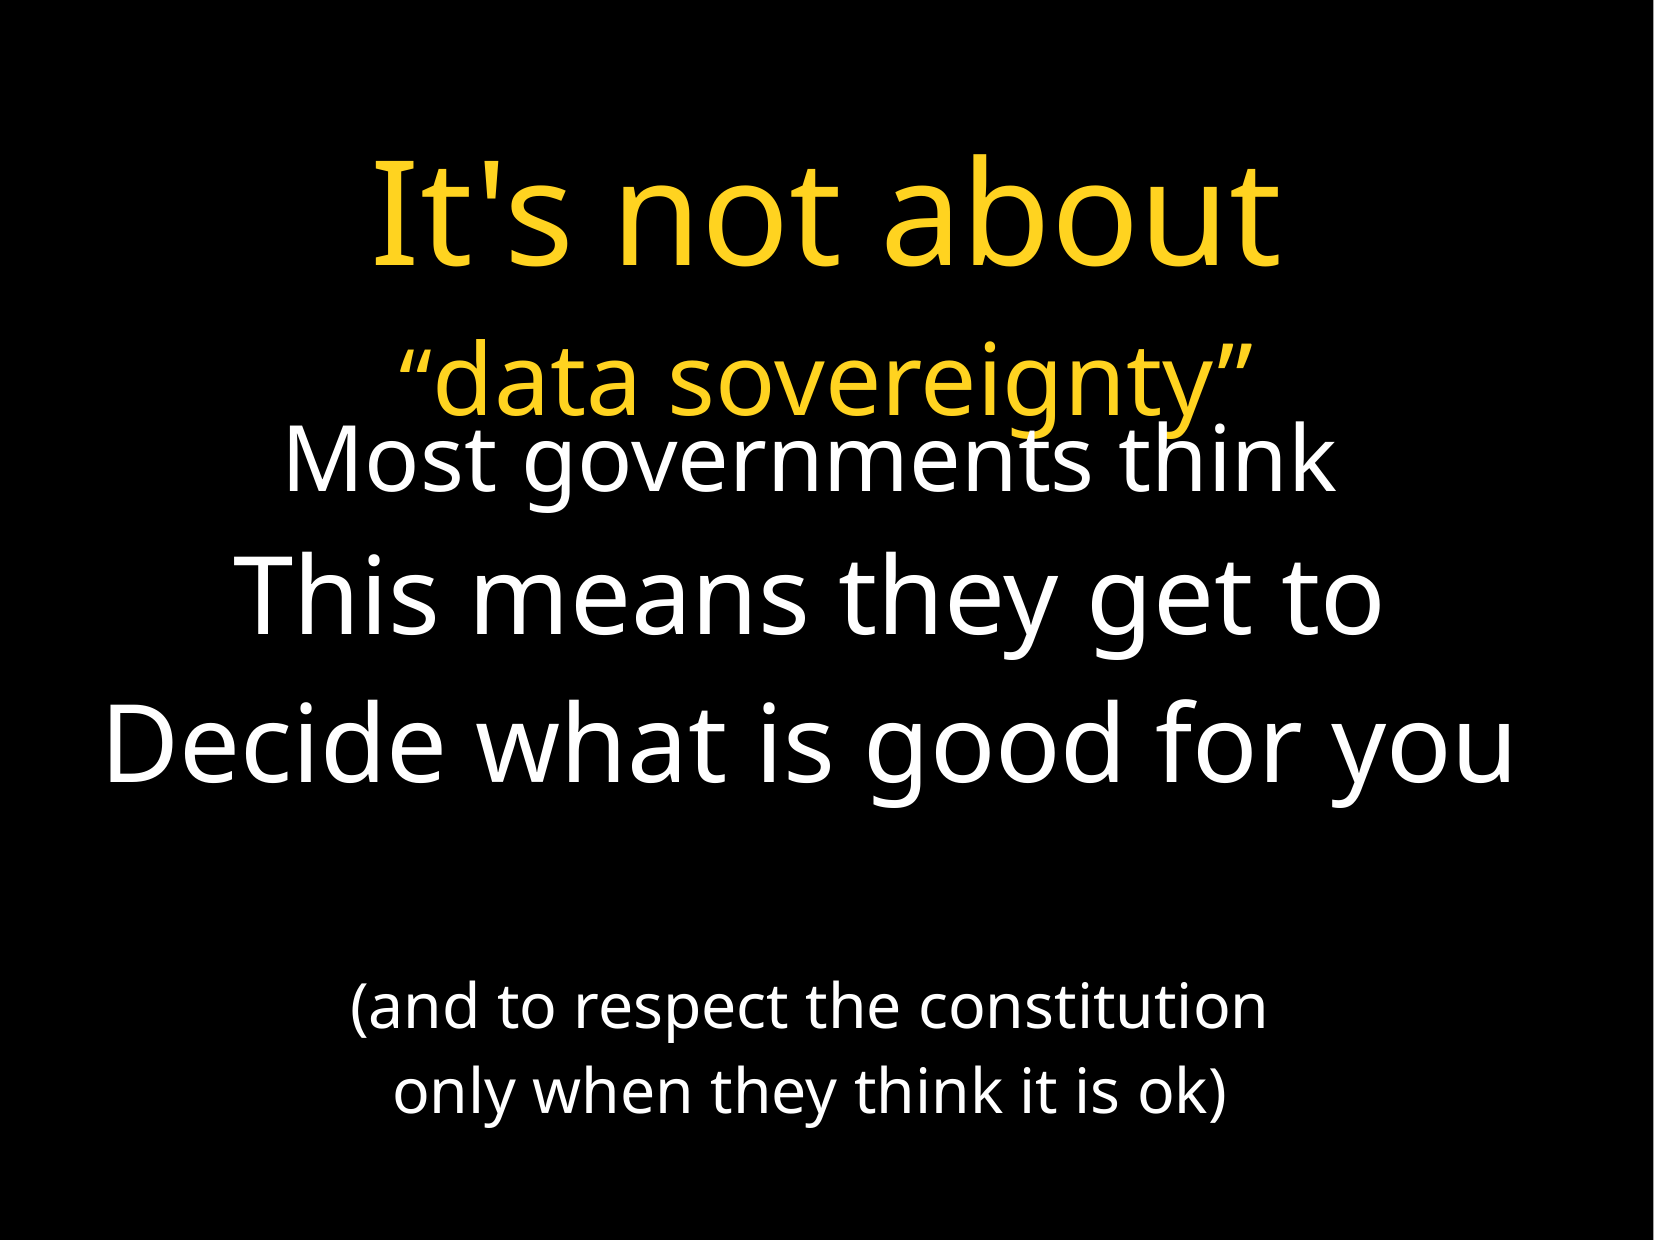

# It's not about “data sovereignty”
Most governments think
This means they get to
Decide what is good for you
(and to respect the constitution
only when they think it is ok)